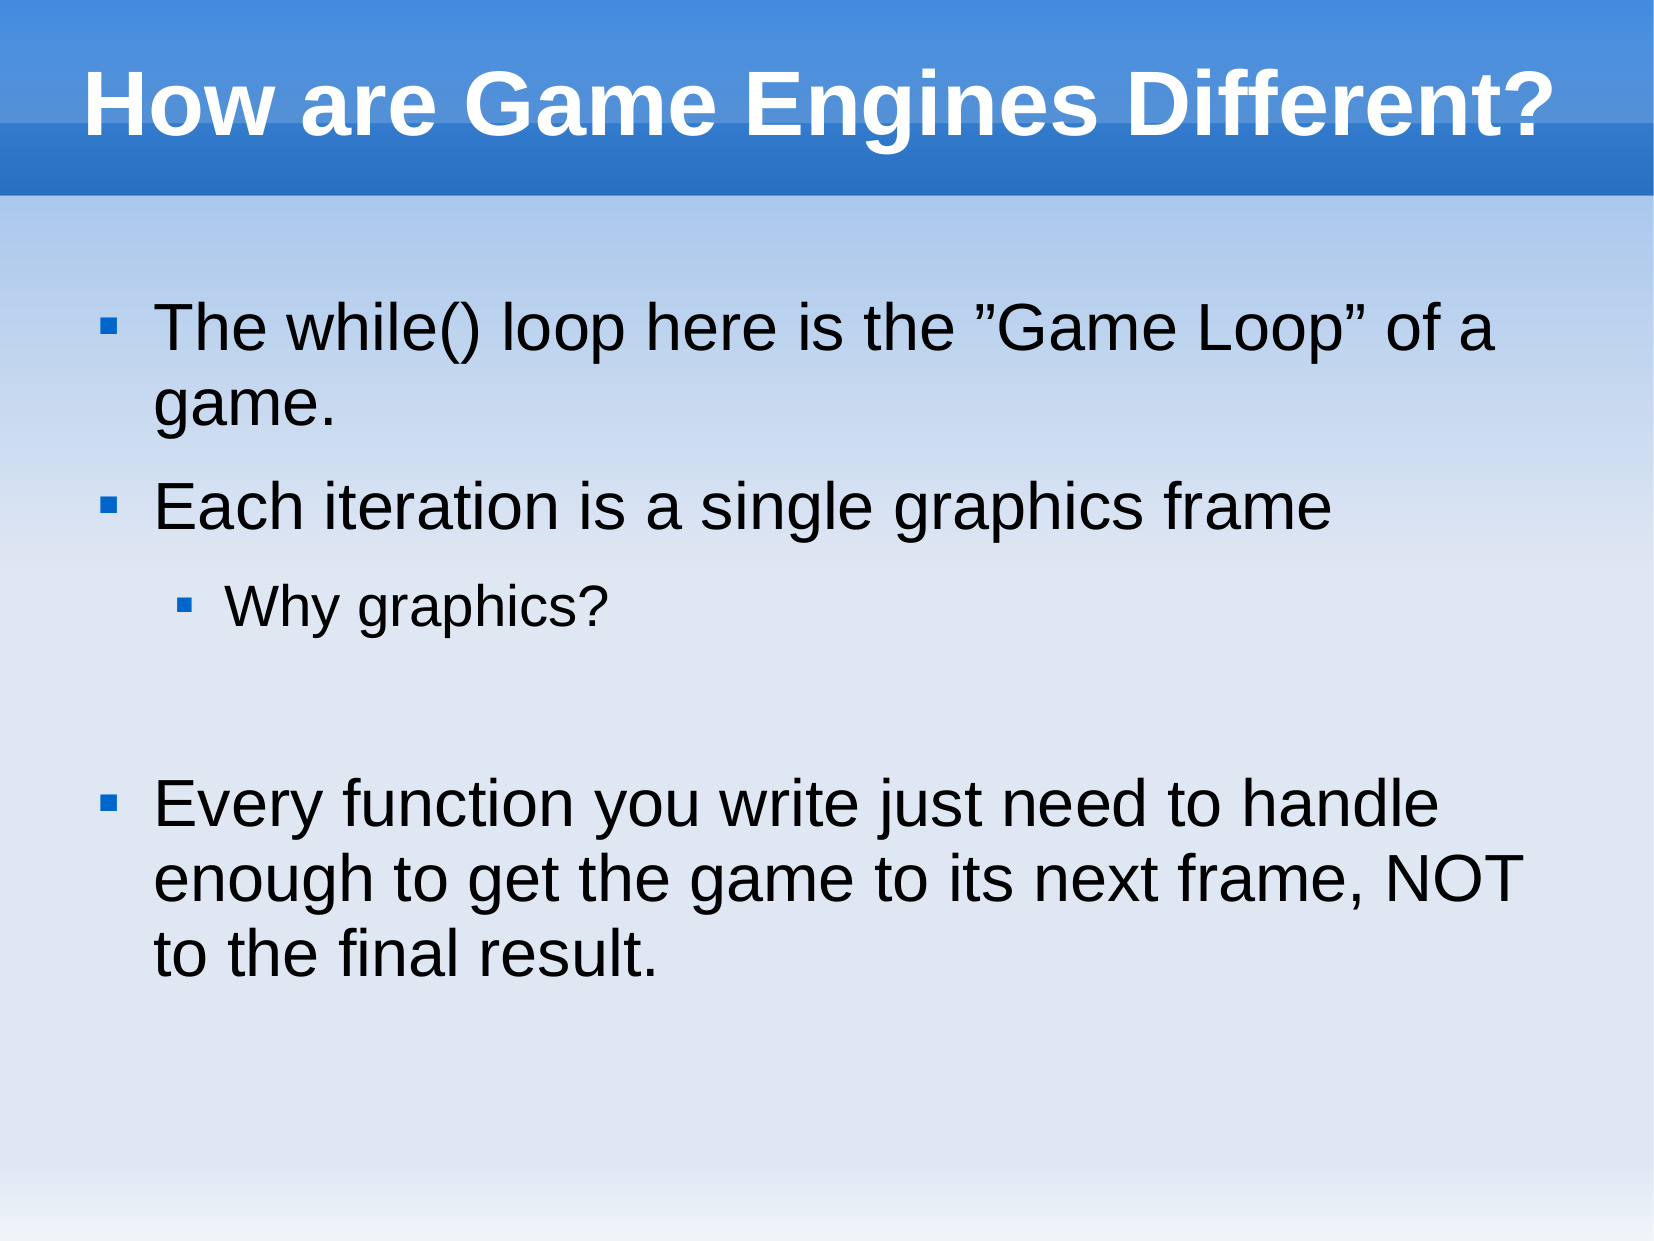

# How are Game Engines Different?
The while() loop here is the ”Game Loop” of a game.
Each iteration is a single graphics frame
Why graphics?
Every function you write just need to handle enough to get the game to its next frame, NOT to the final result.